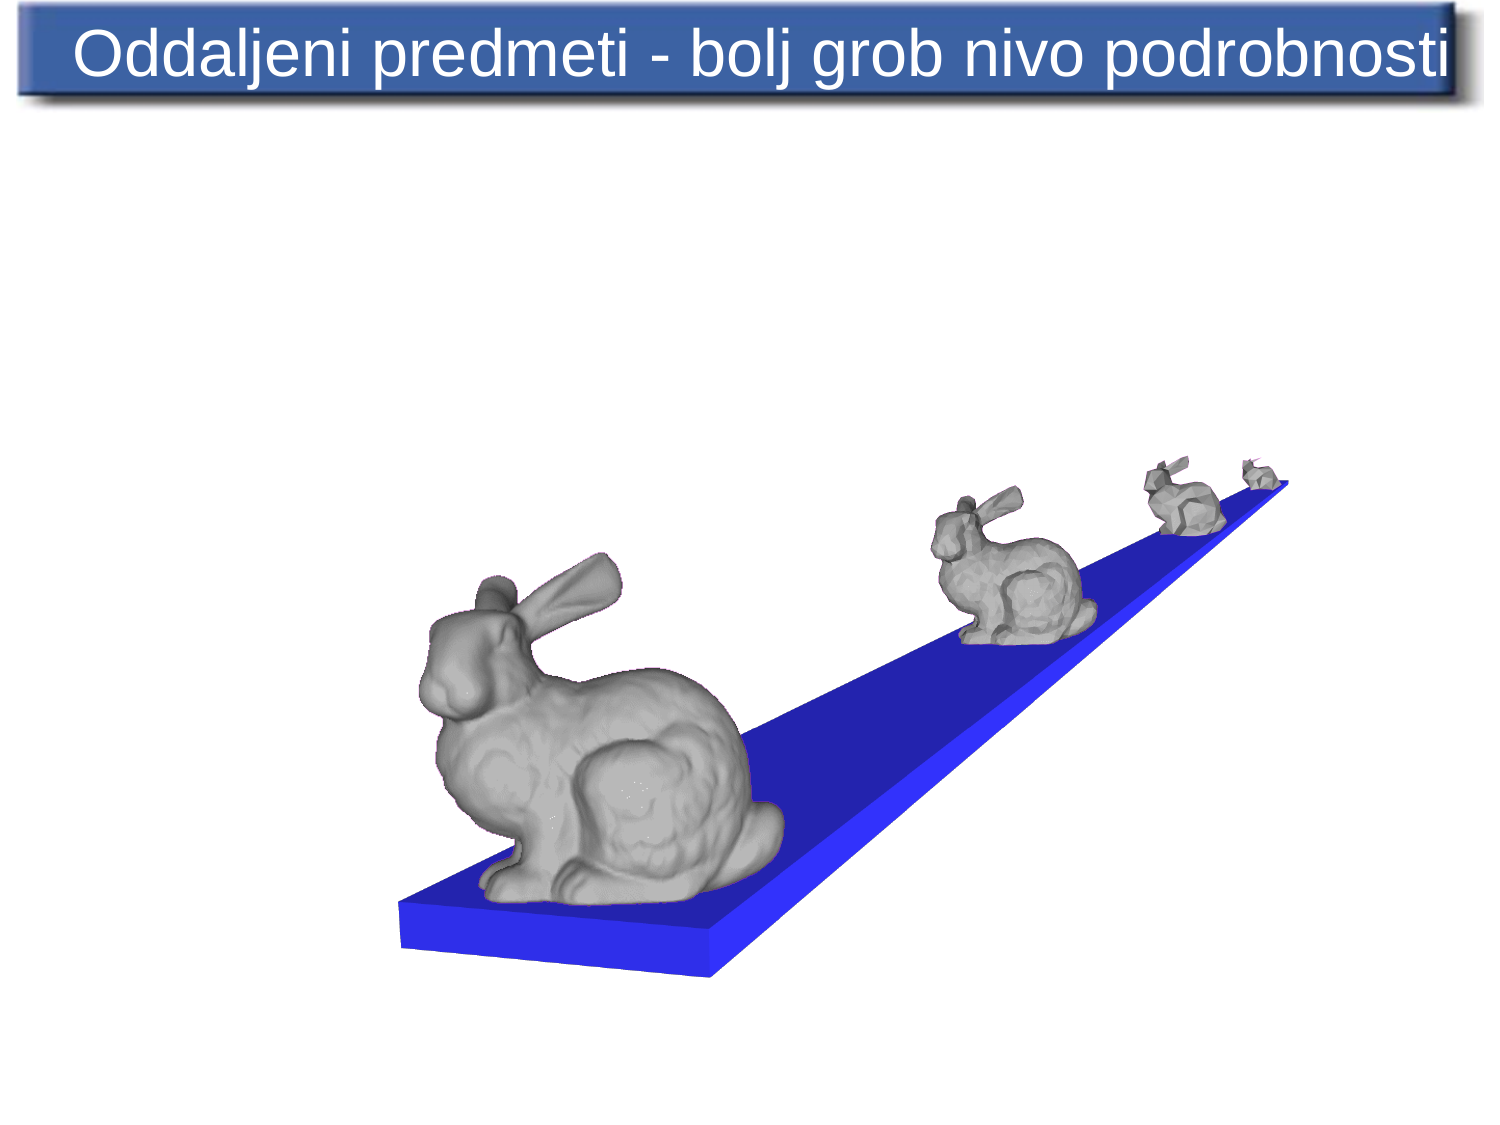

# Oddaljeni predmeti - bolj grob nivo podrobnosti